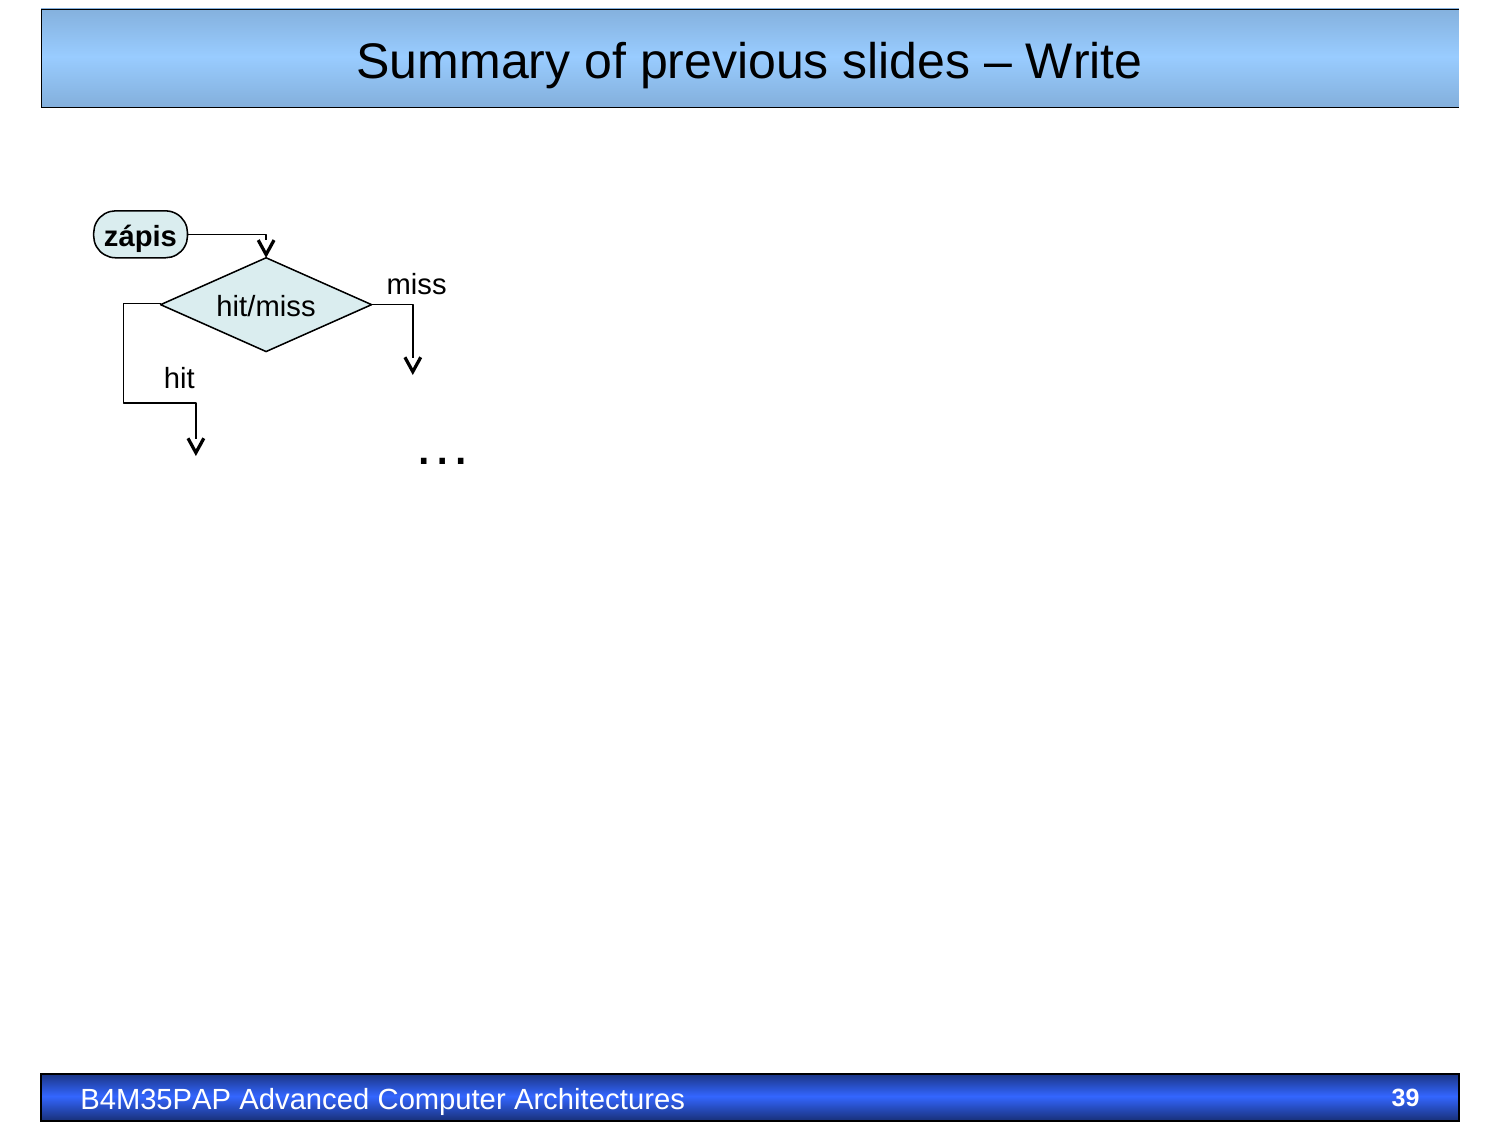

# Summary of previous slides – Write
zápis
hit/miss
miss
hit
…